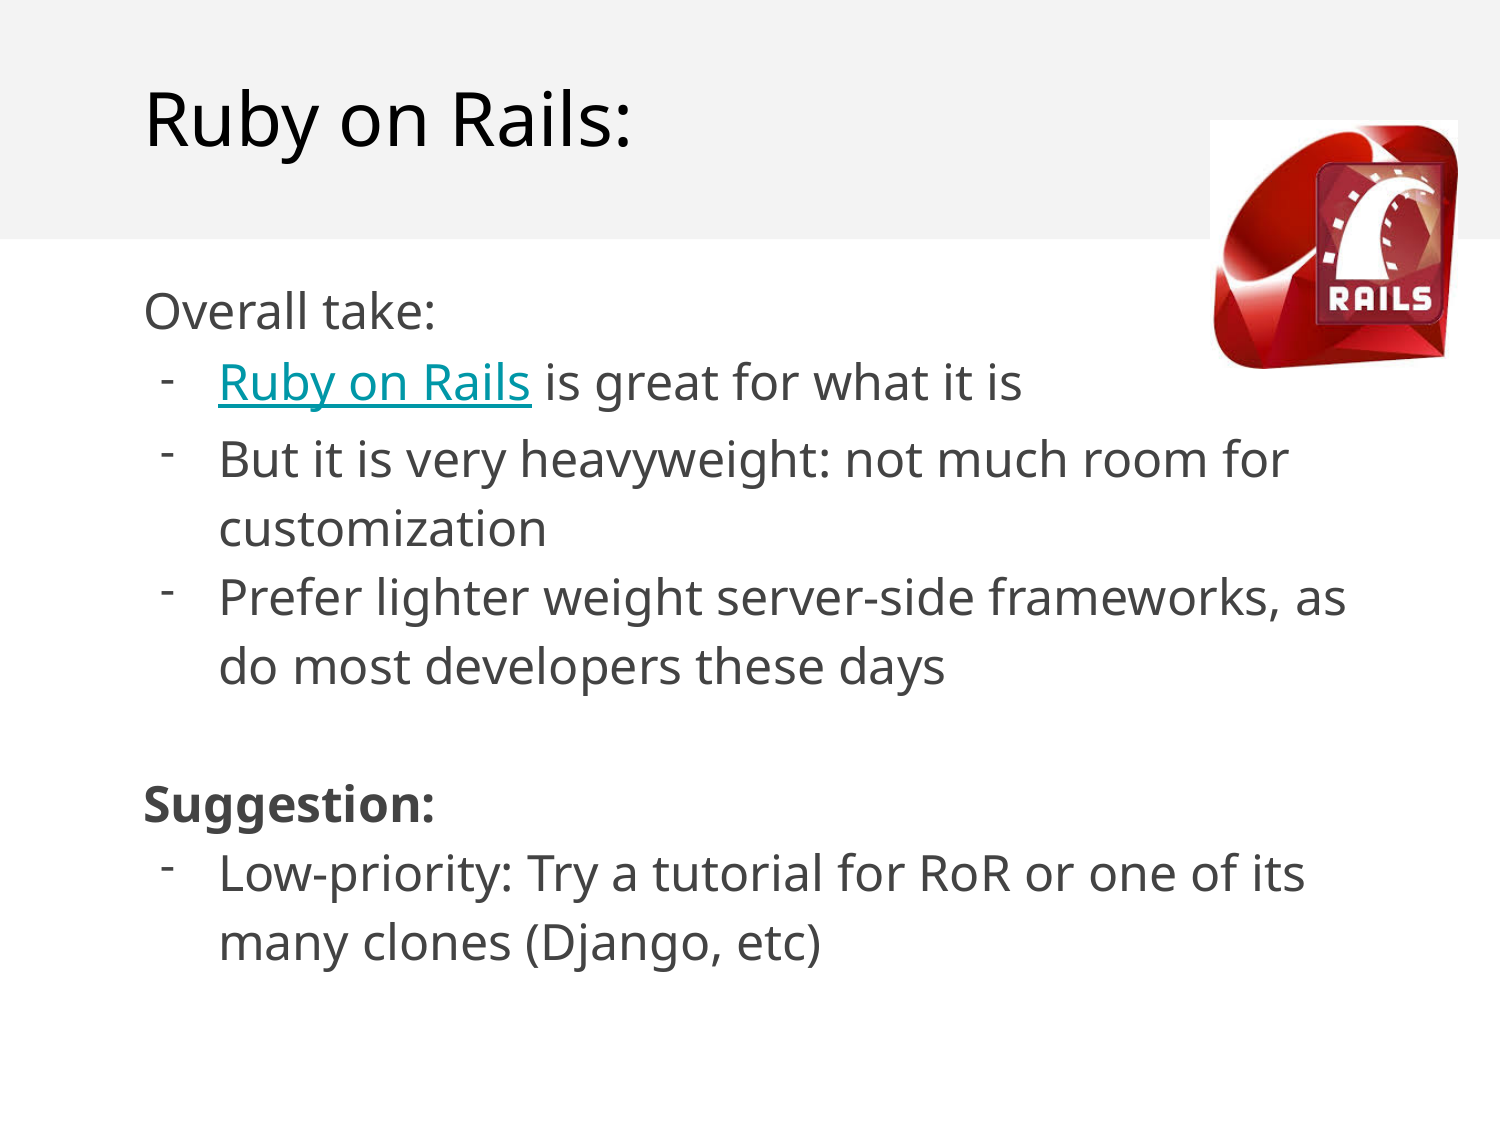

# Ruby on Rails:
Overall take:
Ruby on Rails is great for what it is
But it is very heavyweight: not much room for customization
Prefer lighter weight server-side frameworks, as do most developers these days
Suggestion:
Low-priority: Try a tutorial for RoR or one of its many clones (Django, etc)